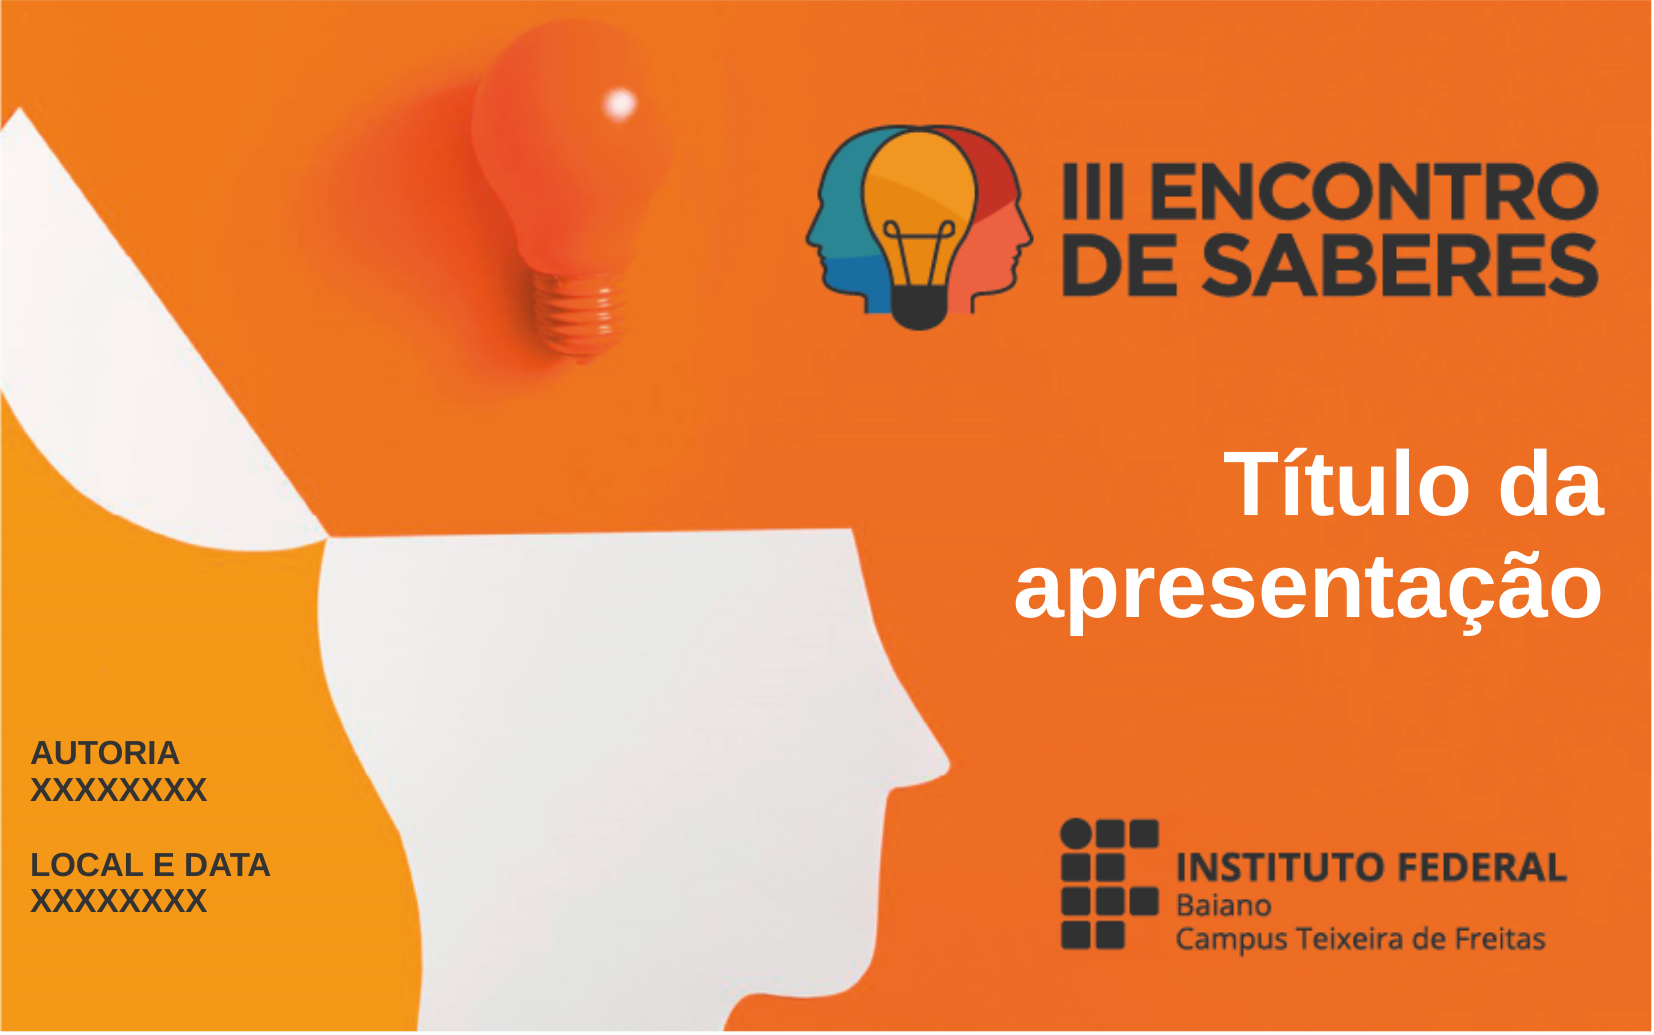

# Título da apresentação
AUTORIA
XXXXXXXX
LOCAL E DATA
XXXXXXXX